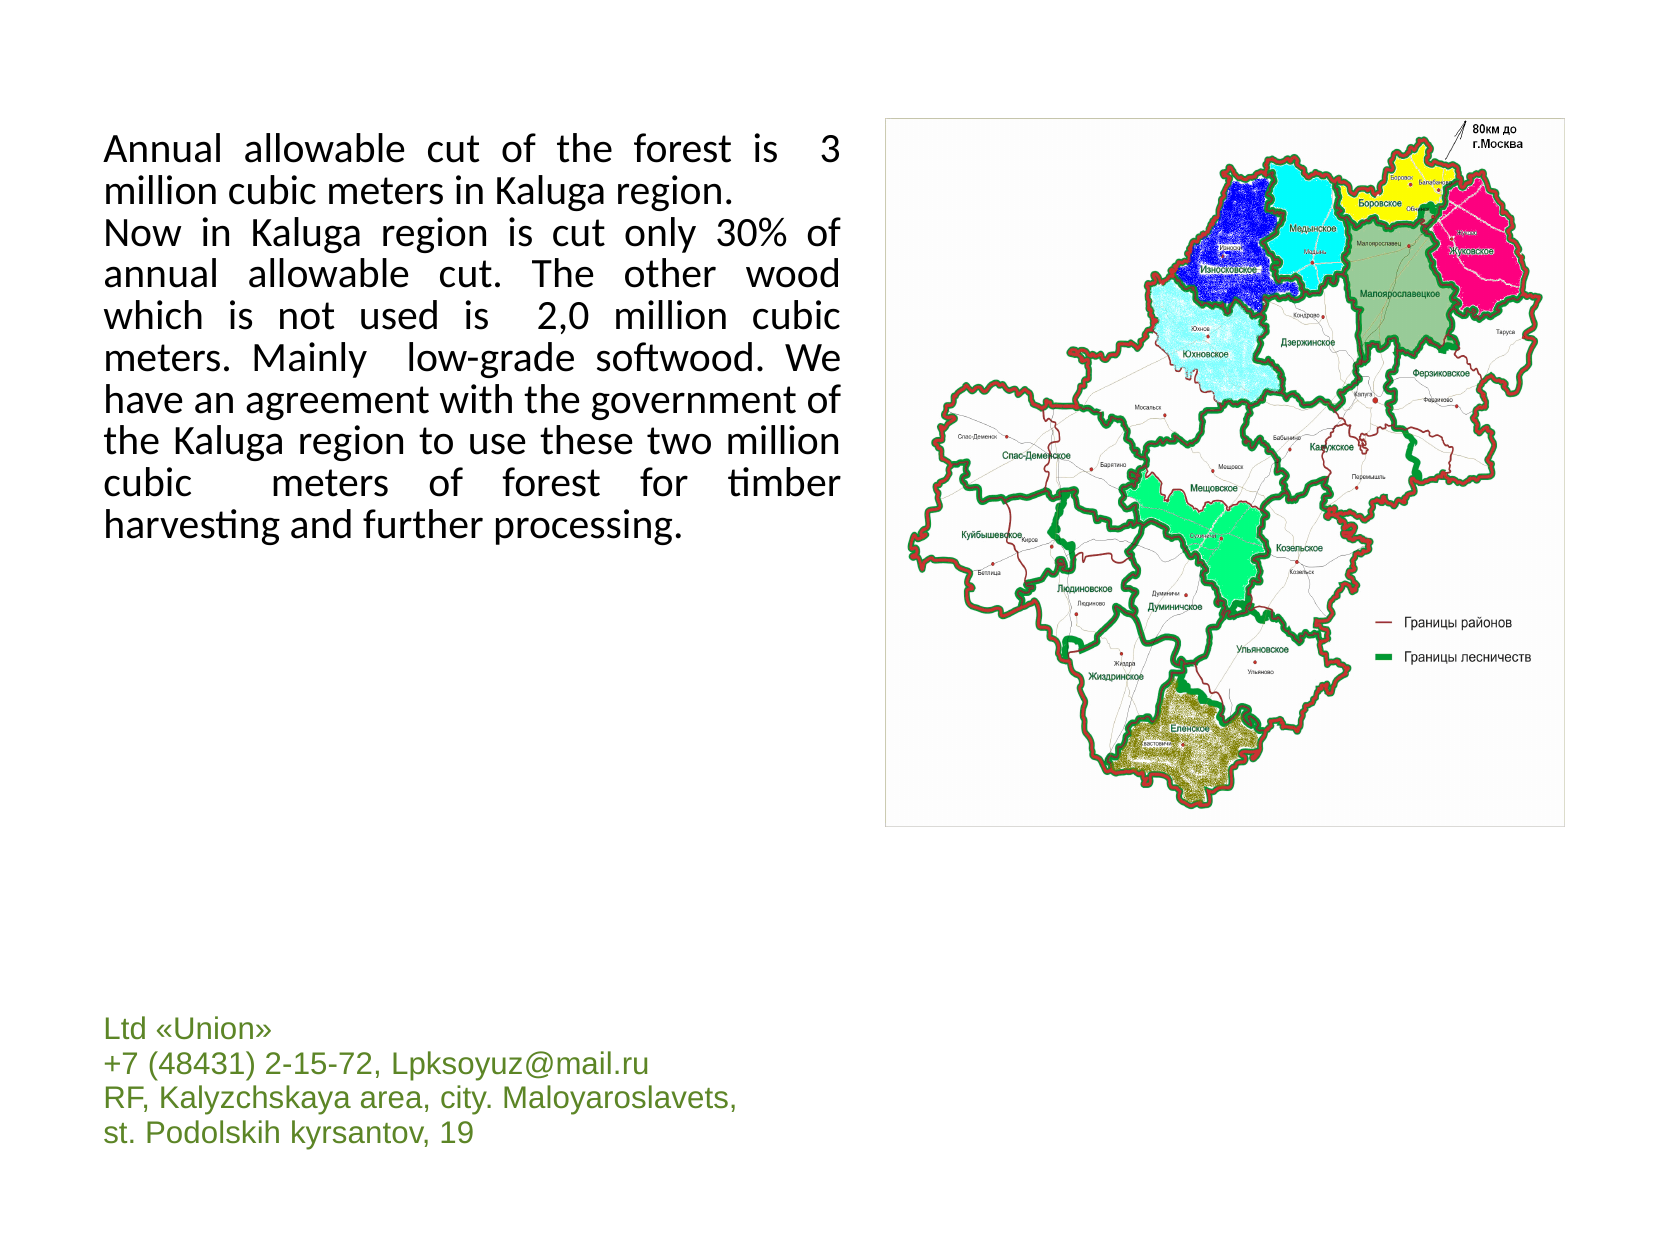

Annual allowable cut of the forest is 3 million cubic meters in Kaluga region.
Now in Kaluga region is cut only 30% of annual allowable cut. The other wood which is not used is 2,0 million cubic meters. Mainly low-grade softwood. We have an agreement with the government of the Kaluga region to use these two million cubic meters of forest for timber harvesting and further processing.
Ltd «Union»
+7 (48431) 2-15-72, Lpksoyuz@mail.ru
RF, Kalyzchskaya area, city. Maloyaroslavets,
st. Podolskih kyrsantov, 19